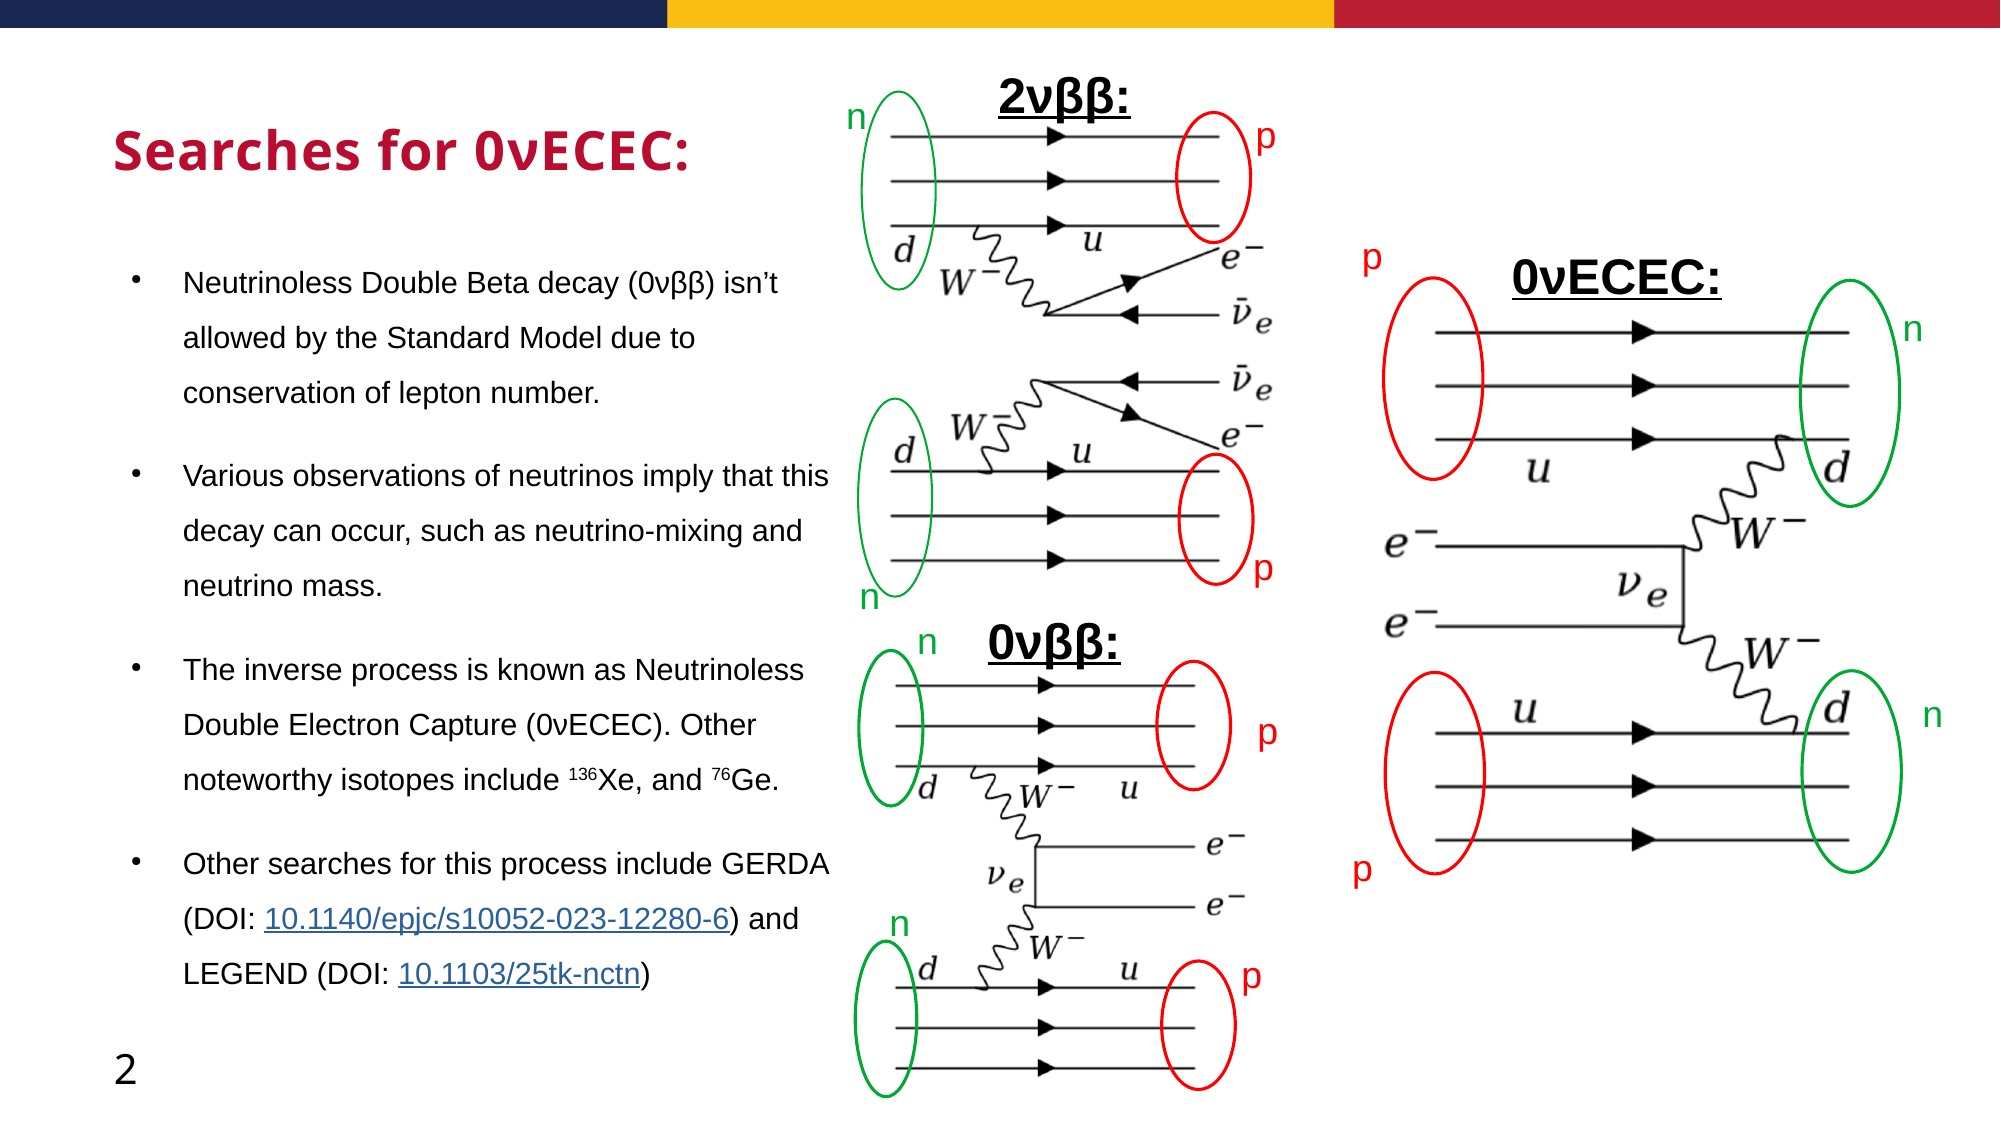

2νββ:
n
p
# Searches for 0νECEC:
0νECEC:
p
Neutrinoless Double Beta decay (0νββ) isn’t allowed by the Standard Model due to conservation of lepton number.
Various observations of neutrinos imply that this decay can occur, such as neutrino-mixing and neutrino mass.
The inverse process is known as Neutrinoless Double Electron Capture (0νECEC). Other noteworthy isotopes include 136Xe, and 76Ge.
Other searches for this process include GERDA (DOI: 10.1140/epjc/s10052-023-12280-6) and LEGEND (DOI: 10.1103/25tk-nctn)
n
p
n
0νββ:
n
n
p
p
n
p